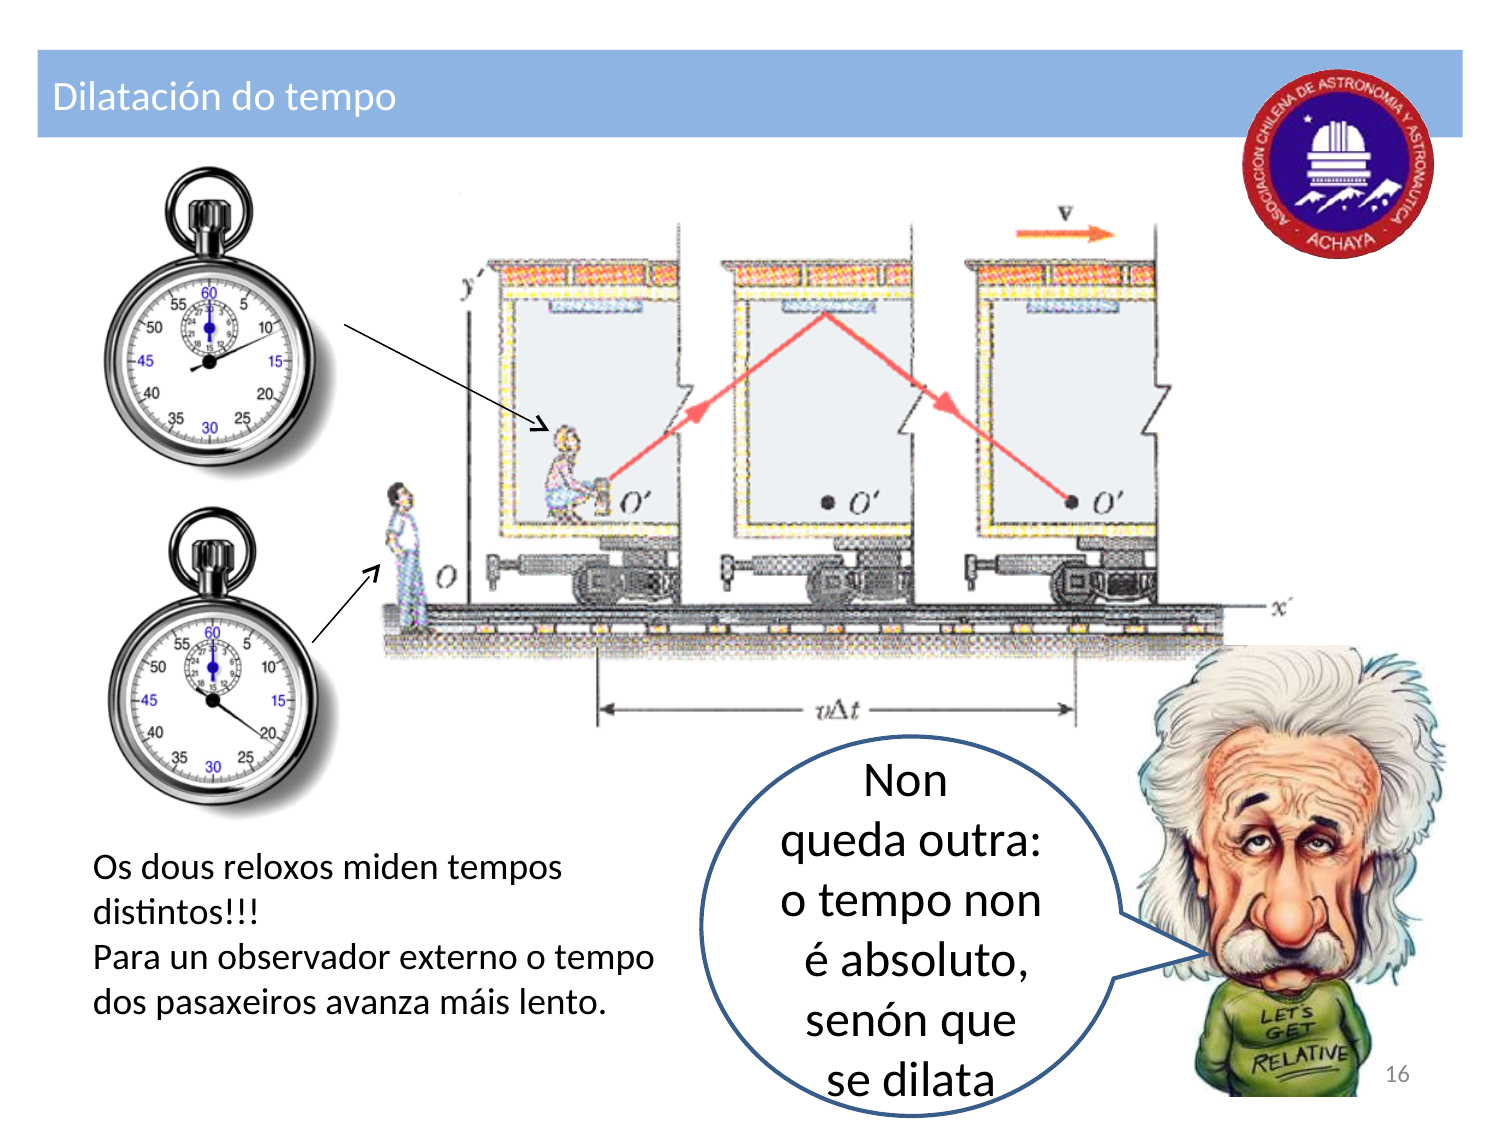

Dilatación do tempo
Non
queda outra:
o tempo non é absoluto, senón que se dilata
Os dous reloxos miden tempos distintos!!!
Para un observador externo o tempo dos pasaxeiros avanza máis lento.